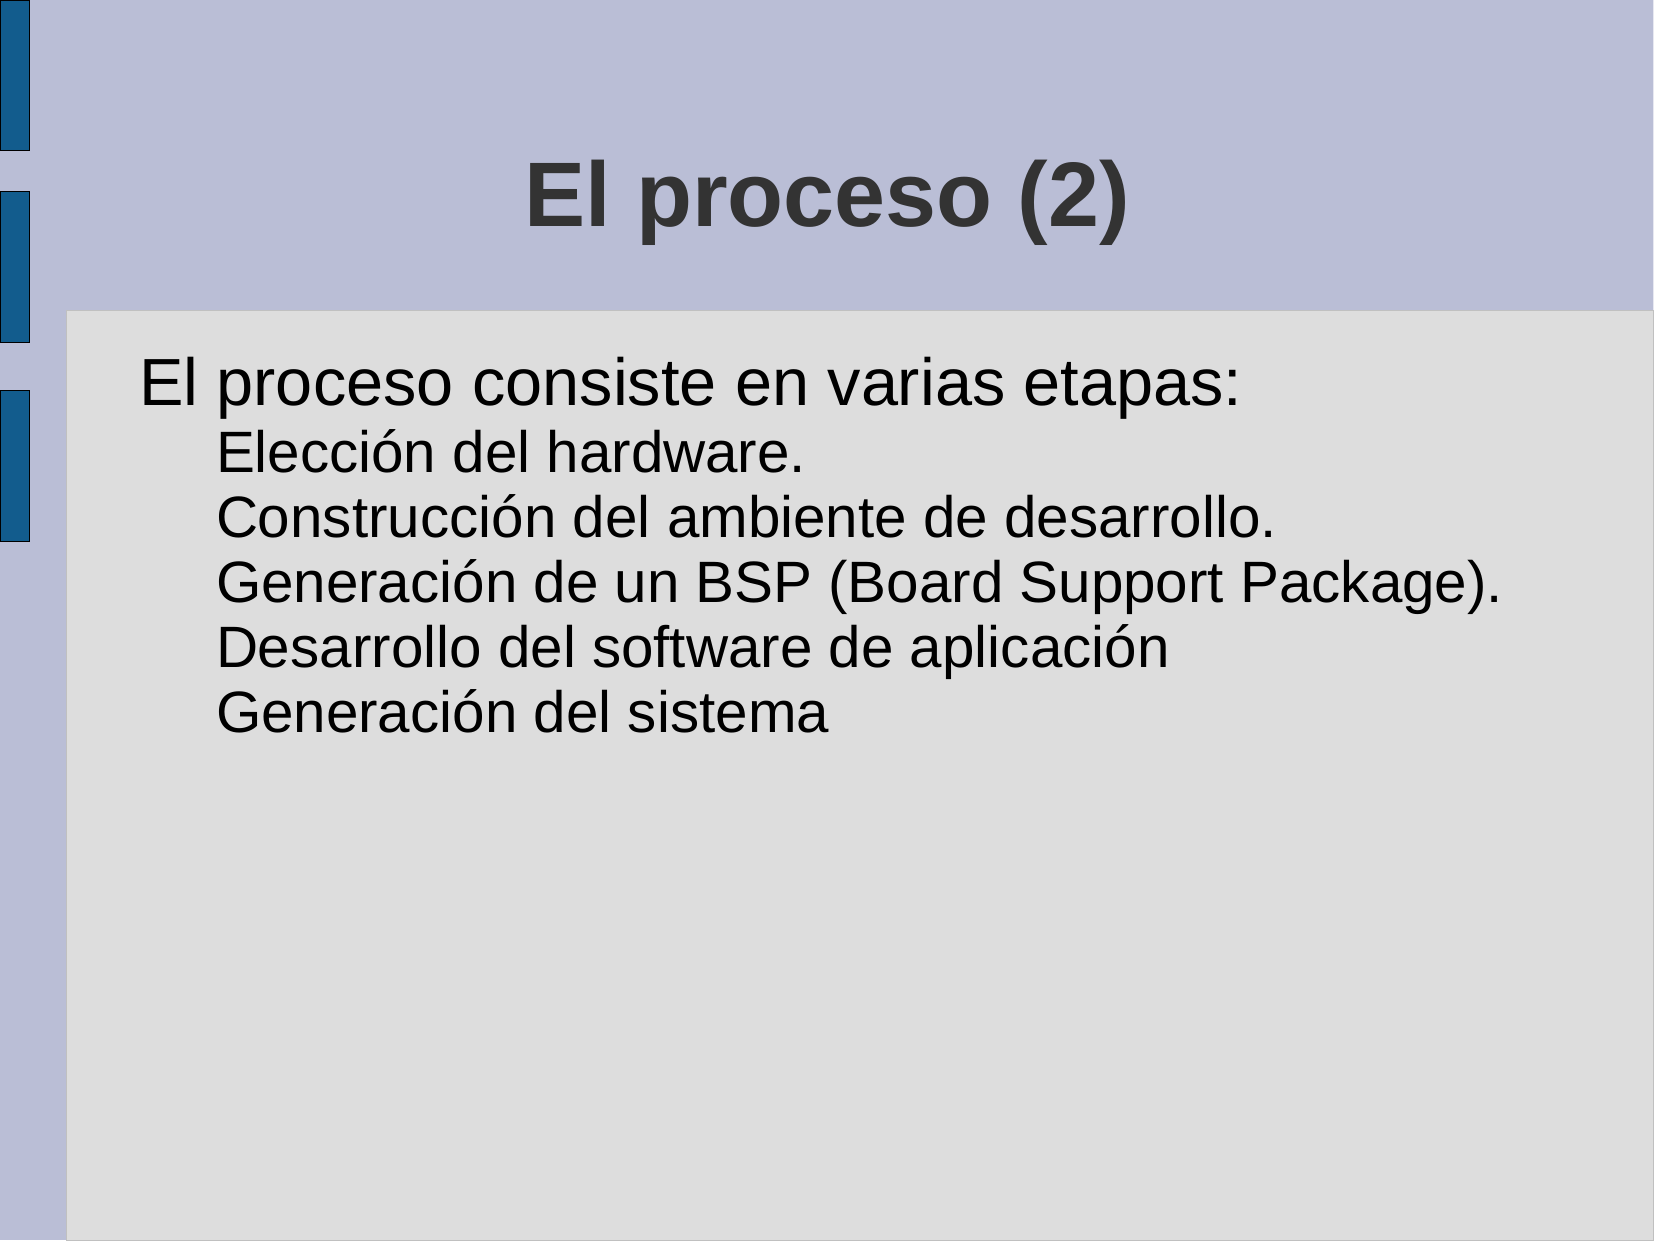

# El proceso (2)
El proceso consiste en varias etapas:
Elección del hardware.
Construcción del ambiente de desarrollo.
Generación de un BSP (Board Support Package).
Desarrollo del software de aplicación
Generación del sistema